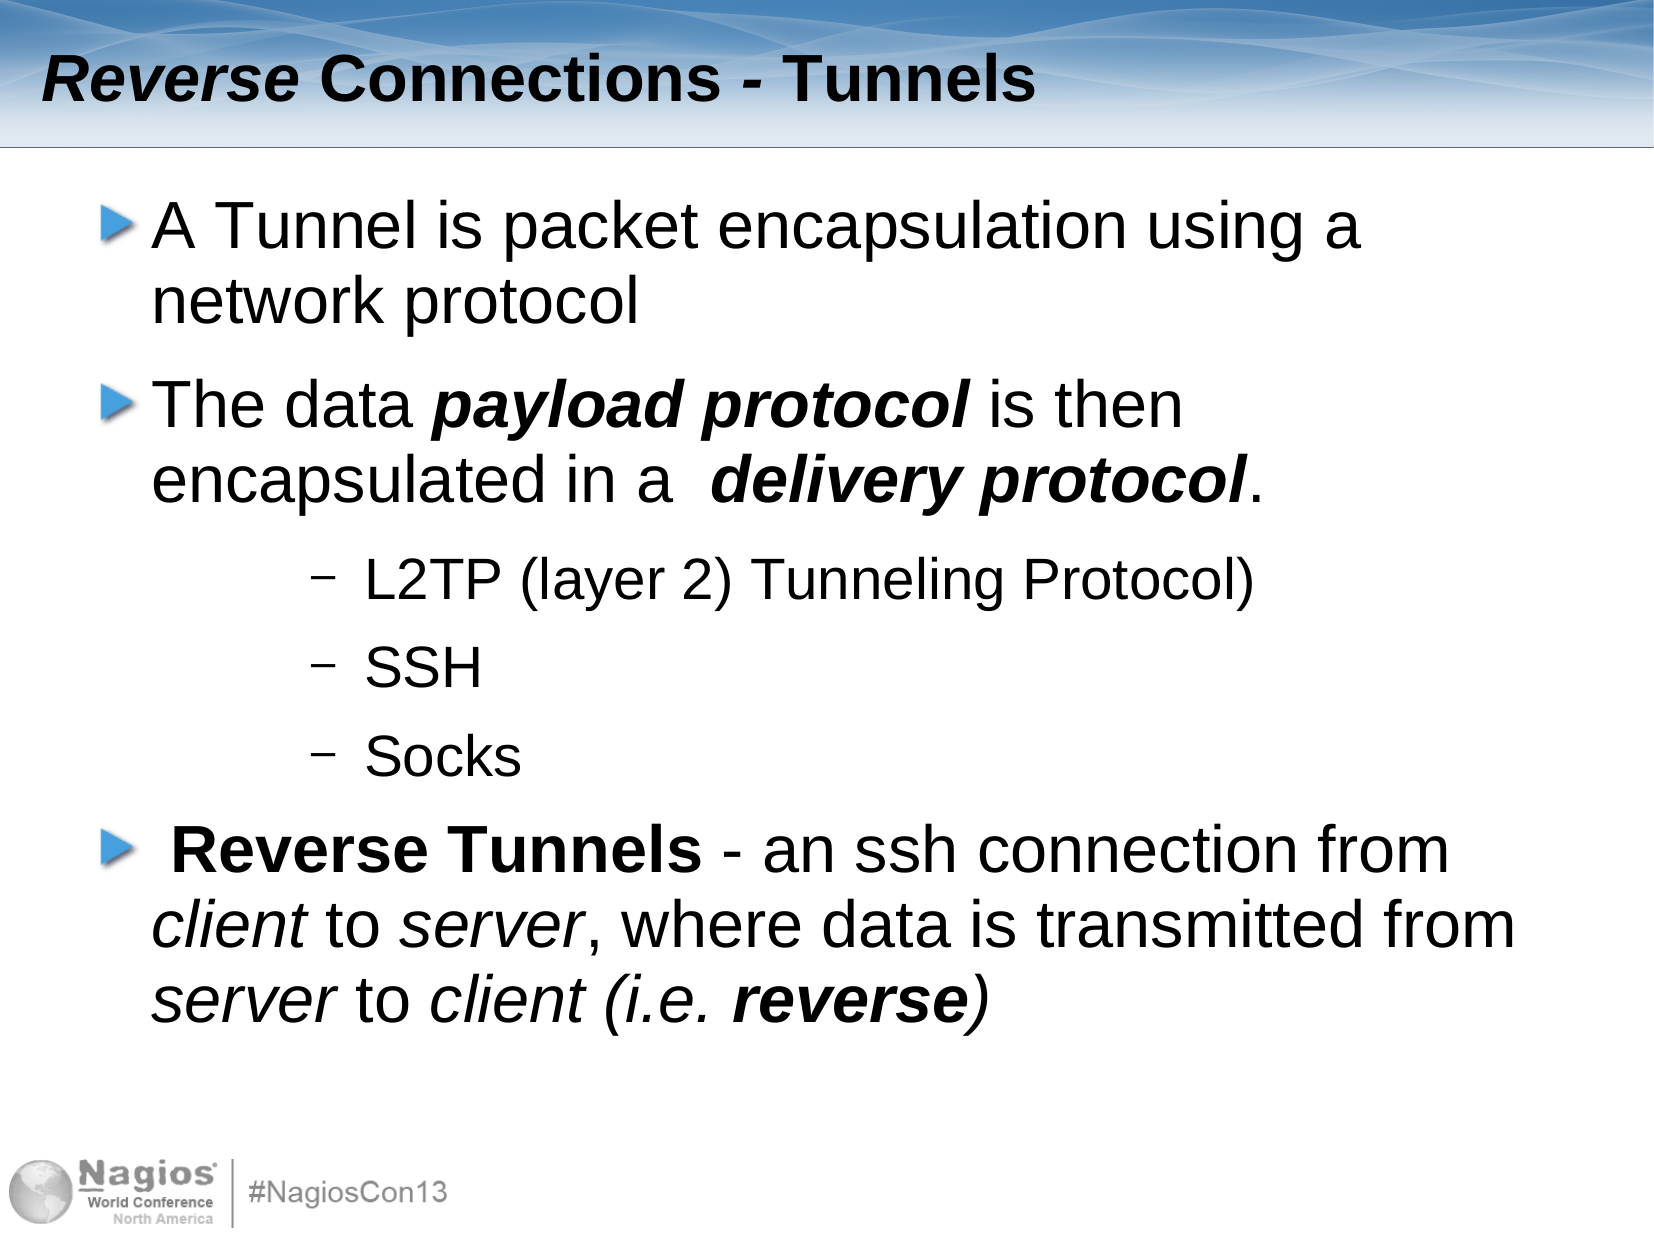

# Reverse Connections - Tunnels
A Tunnel is packet encapsulation using a network protocol
The data payload protocol is then encapsulated in a delivery protocol.
L2TP (layer 2) Tunneling Protocol)
SSH
Socks
 Reverse Tunnels - an ssh connection from client to server, where data is transmitted from server to client (i.e. reverse)